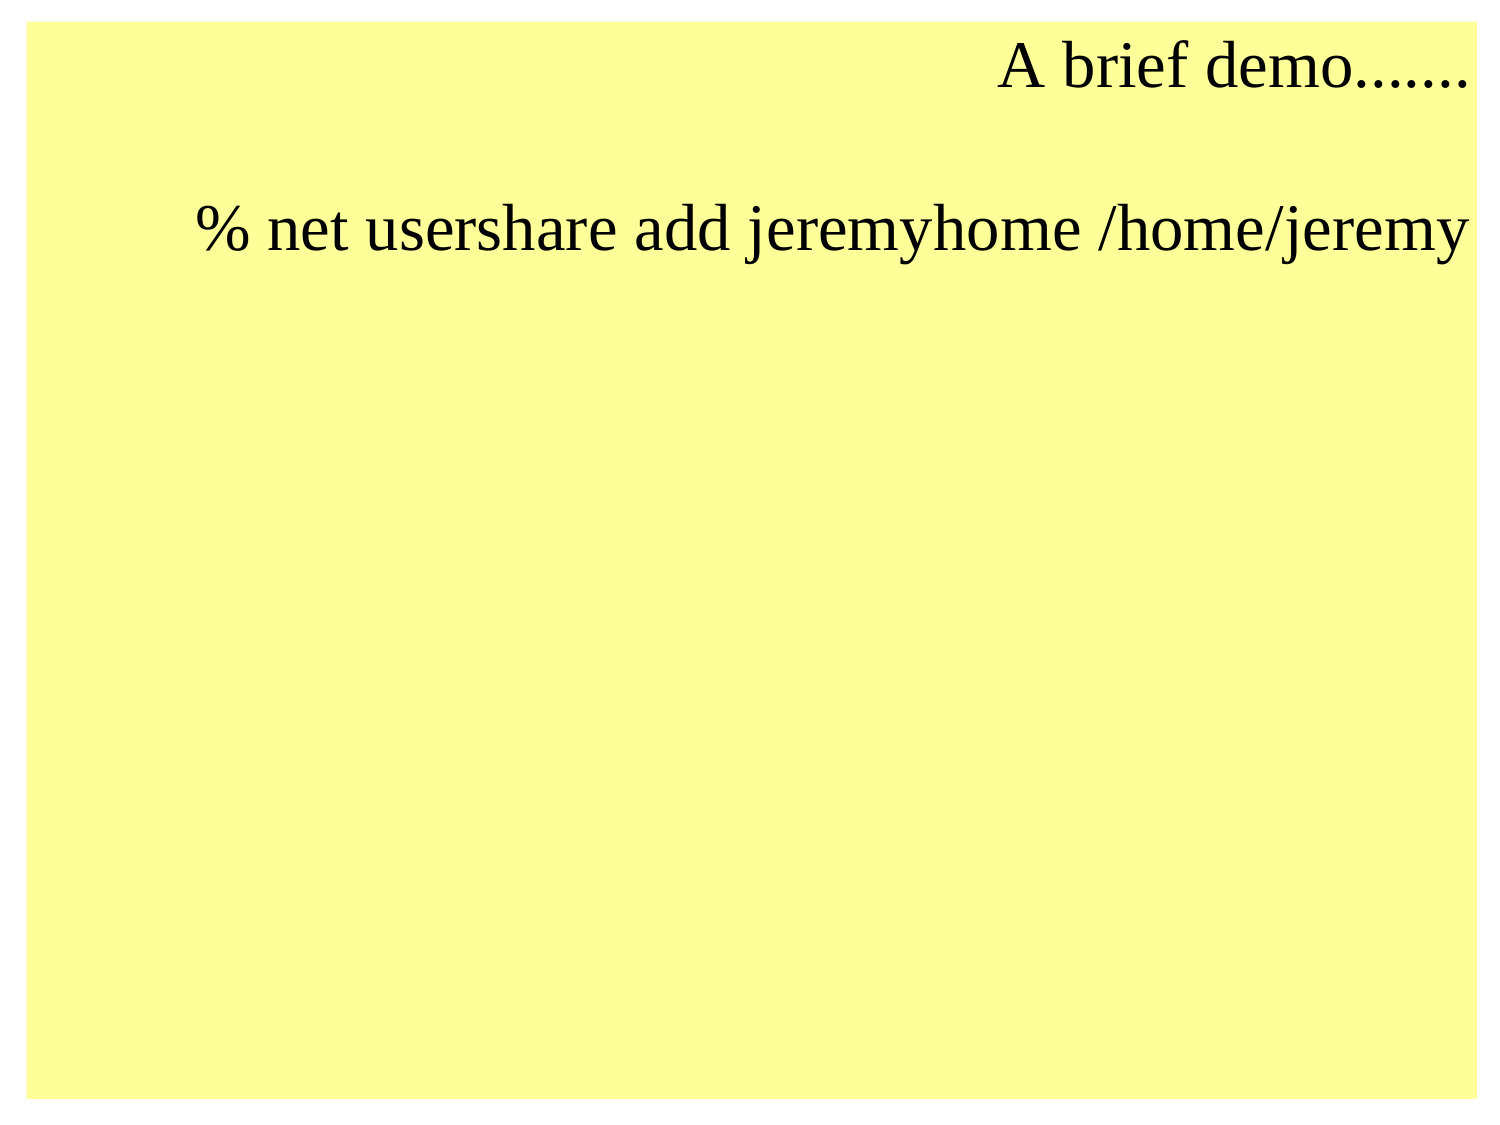

# A brief demo....... % net usershare add jeremyhome /home/jeremy